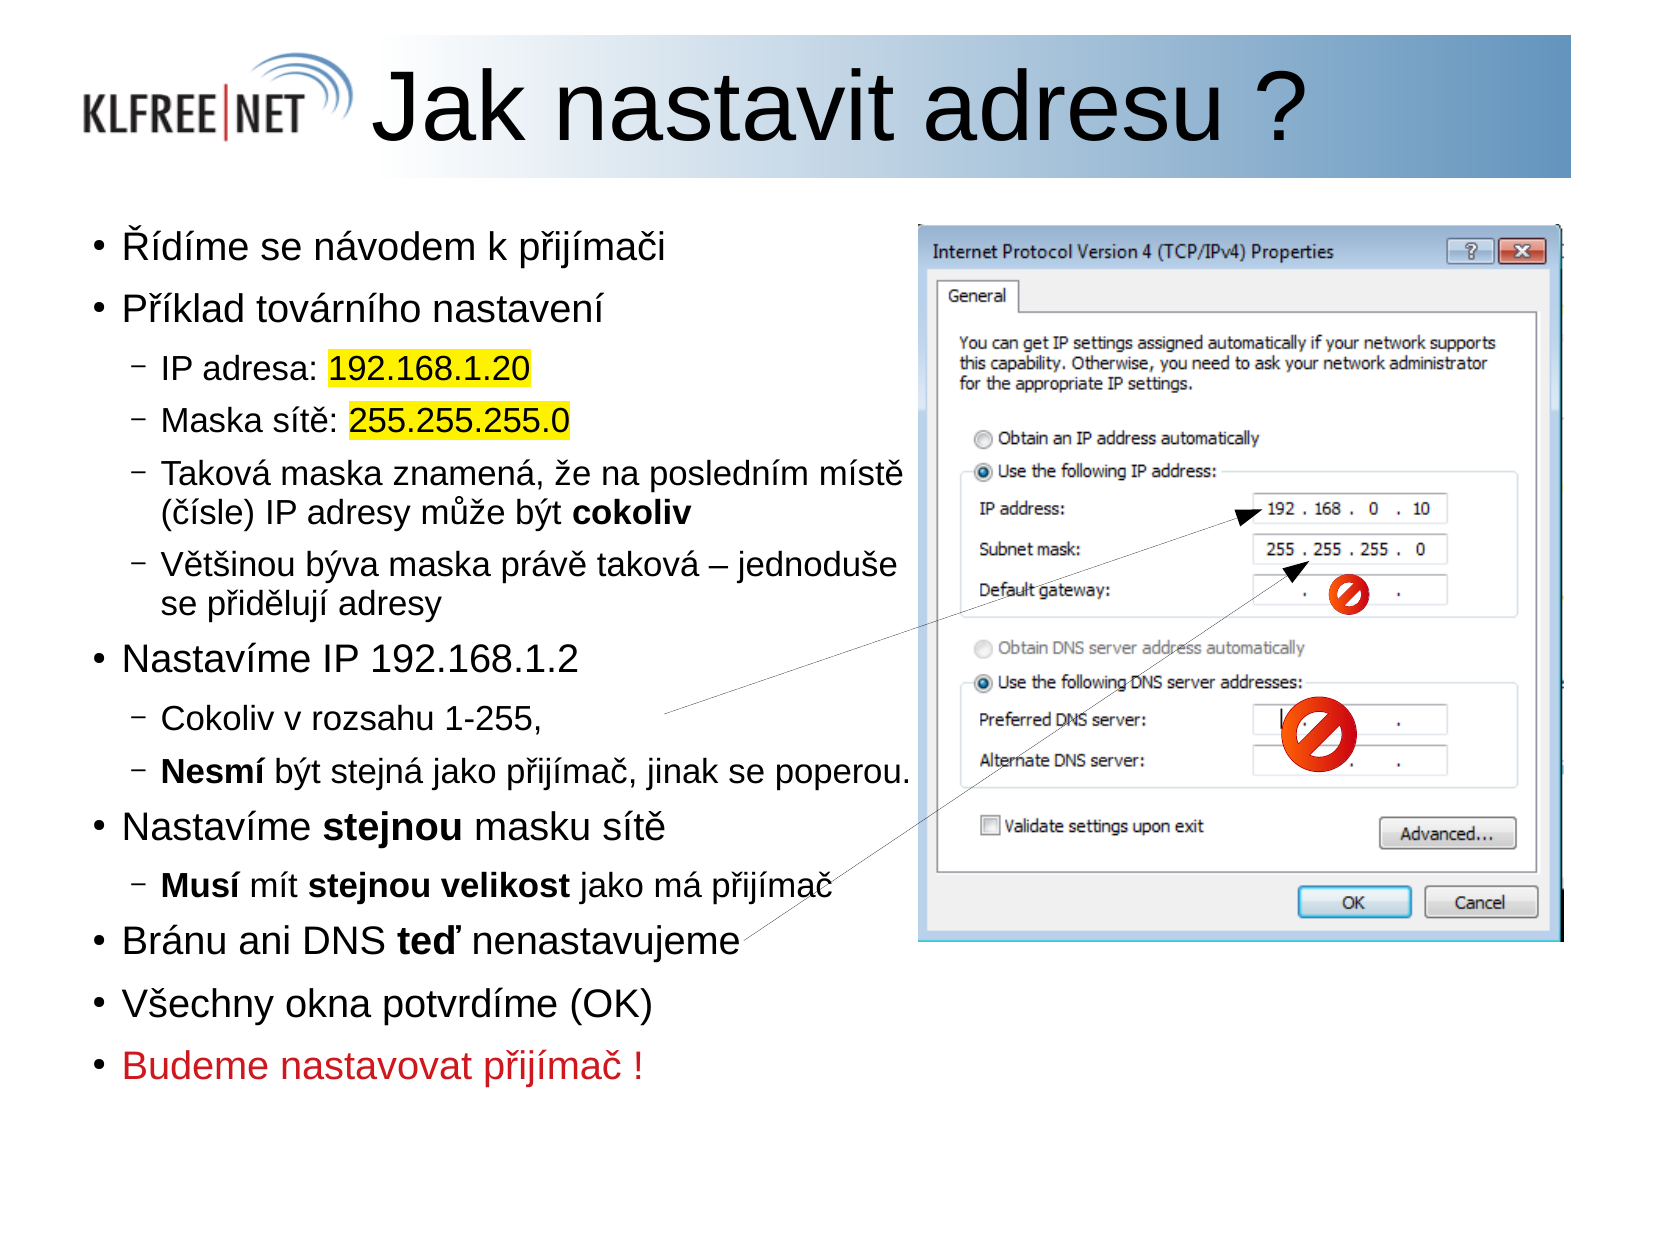

# Jak nastavit adresu ?
Řídíme se návodem k přijímači
Příklad továrního nastavení
IP adresa: 192.168.1.20
Maska sítě: 255.255.255.0
Taková maska znamená, že na posledním místě (čísle) IP adresy může být cokoliv
Většinou býva maska právě taková – jednoduše se přidělují adresy
Nastavíme IP 192.168.1.2
Cokoliv v rozsahu 1-255,
Nesmí být stejná jako přijímač, jinak se poperou.
Nastavíme stejnou masku sítě
Musí mít stejnou velikost jako má přijímač
Bránu ani DNS teď nenastavujeme
Všechny okna potvrdíme (OK)
Budeme nastavovat přijímač !